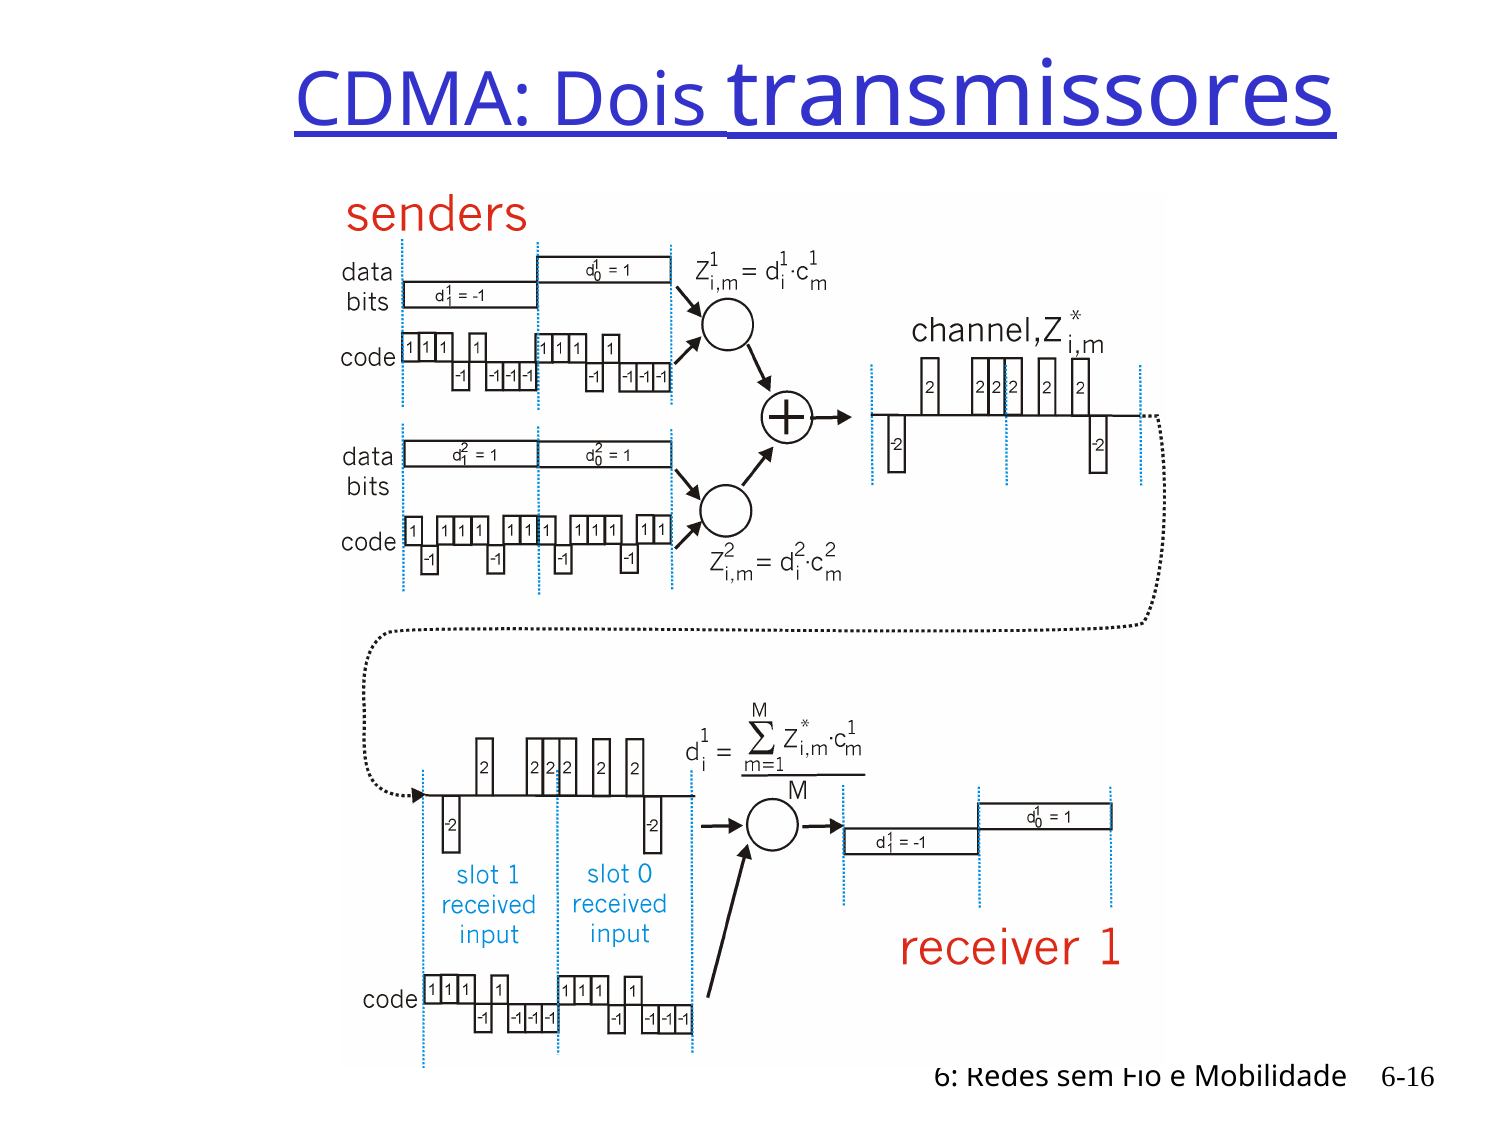

CDMA: Dois transmissores
6: Redes sem Fio e Mobilidade